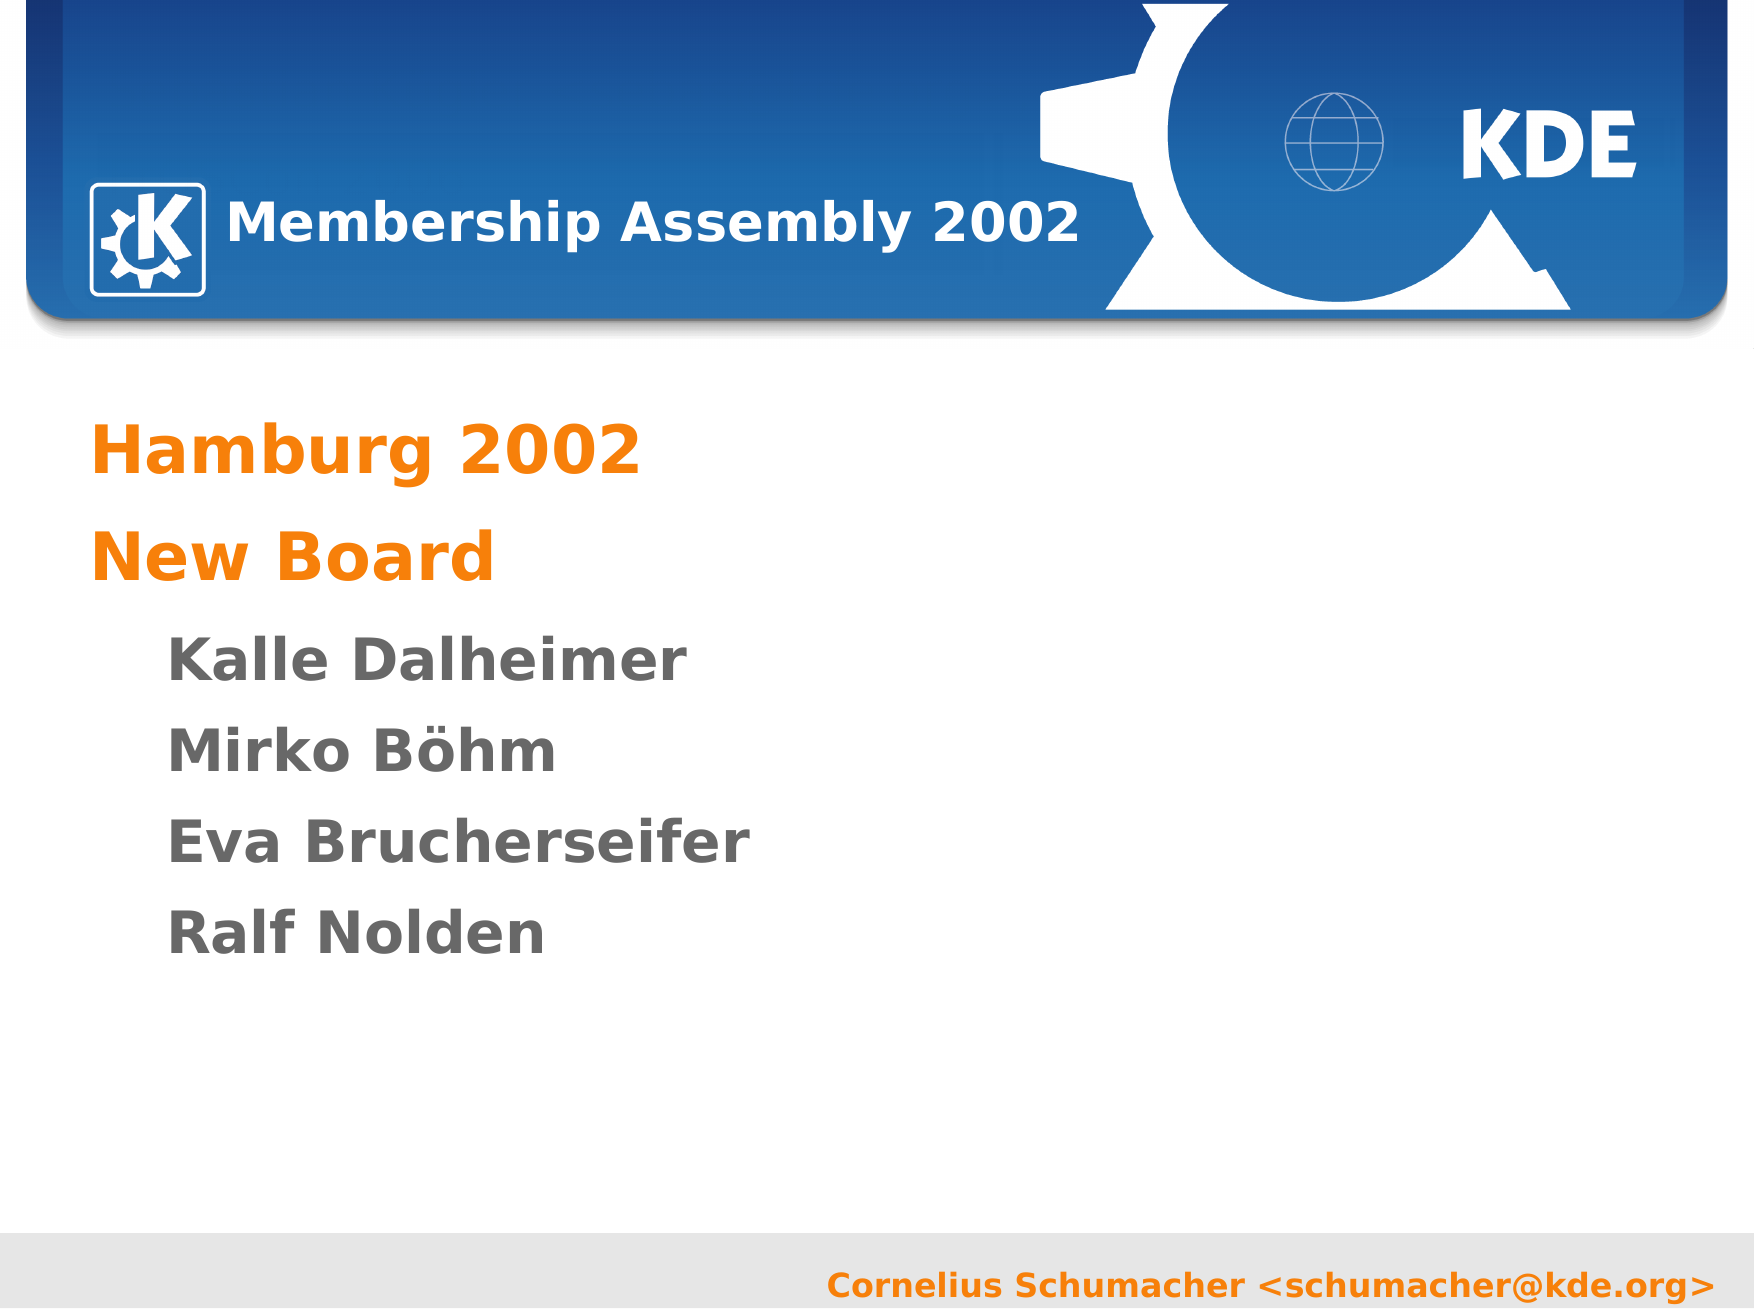

# Membership Assembly 2002
Hamburg 2002
New Board
Kalle Dalheimer
Mirko Böhm
Eva Brucherseifer
Ralf Nolden